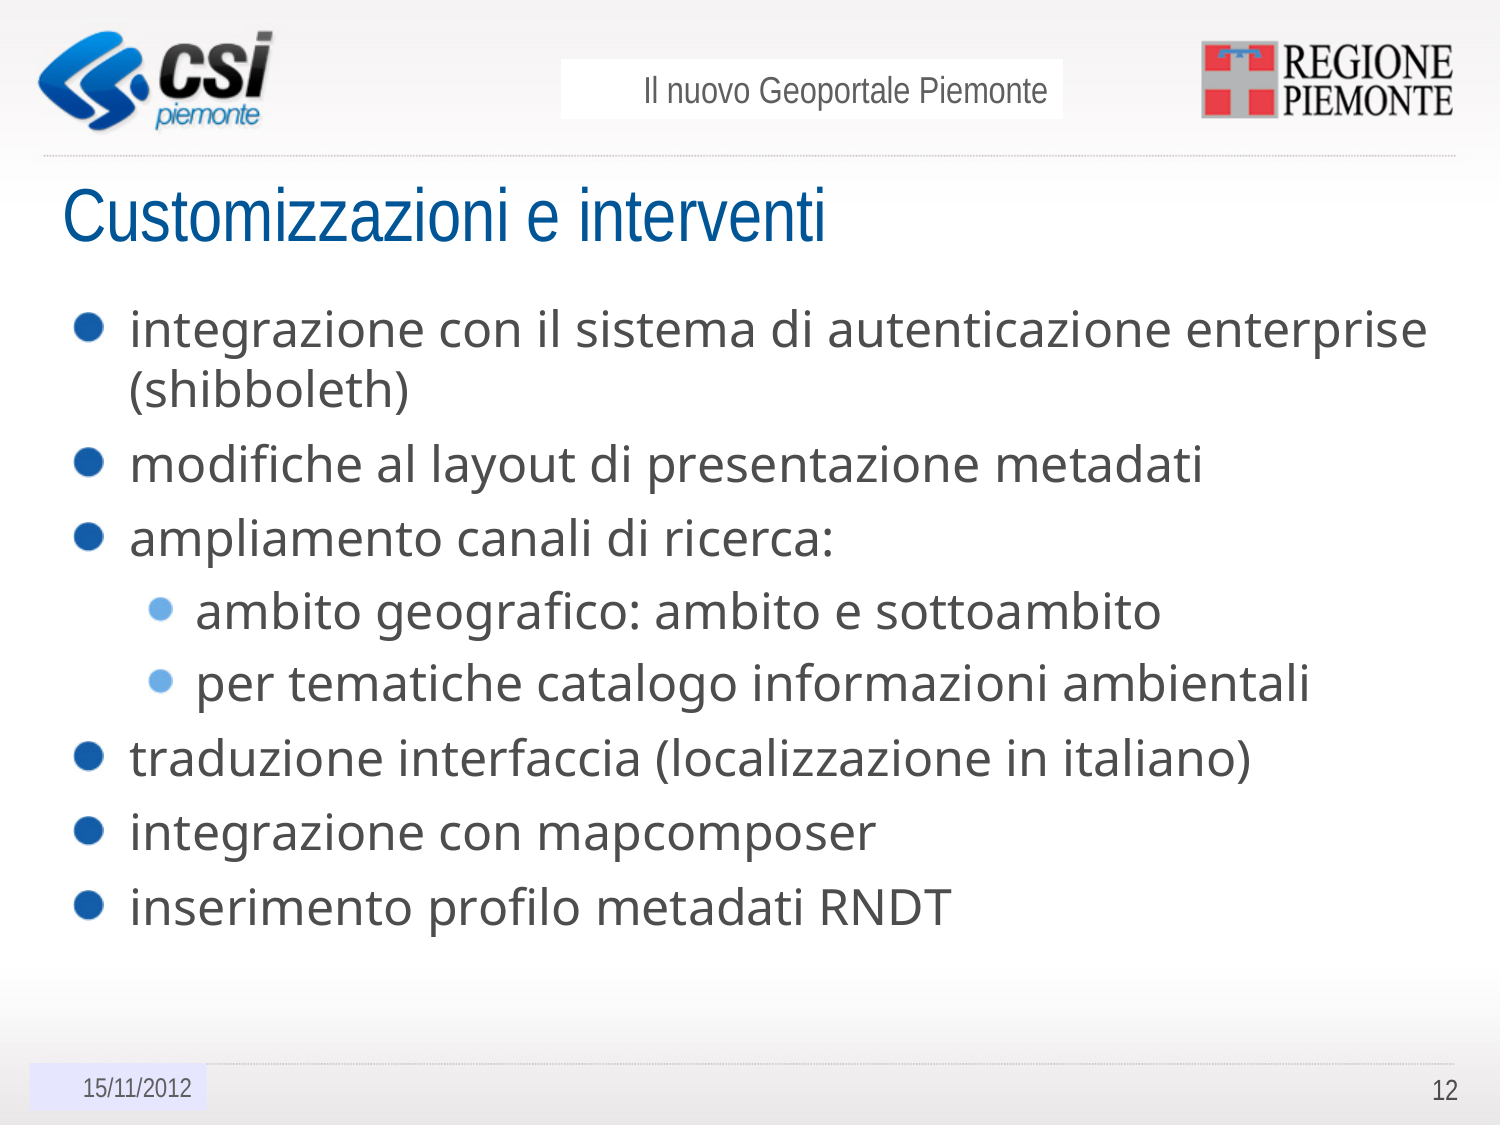

Il nuovo Geoportale Piemonte
# Customizzazioni e interventi
integrazione con il sistema di autenticazione enterprise (shibboleth)
modifiche al layout di presentazione metadati
ampliamento canali di ricerca:
ambito geografico: ambito e sottoambito
per tematiche catalogo informazioni ambientali
traduzione interfaccia (localizzazione in italiano)
integrazione con mapcomposer
inserimento profilo metadati RNDT
15/11/2012